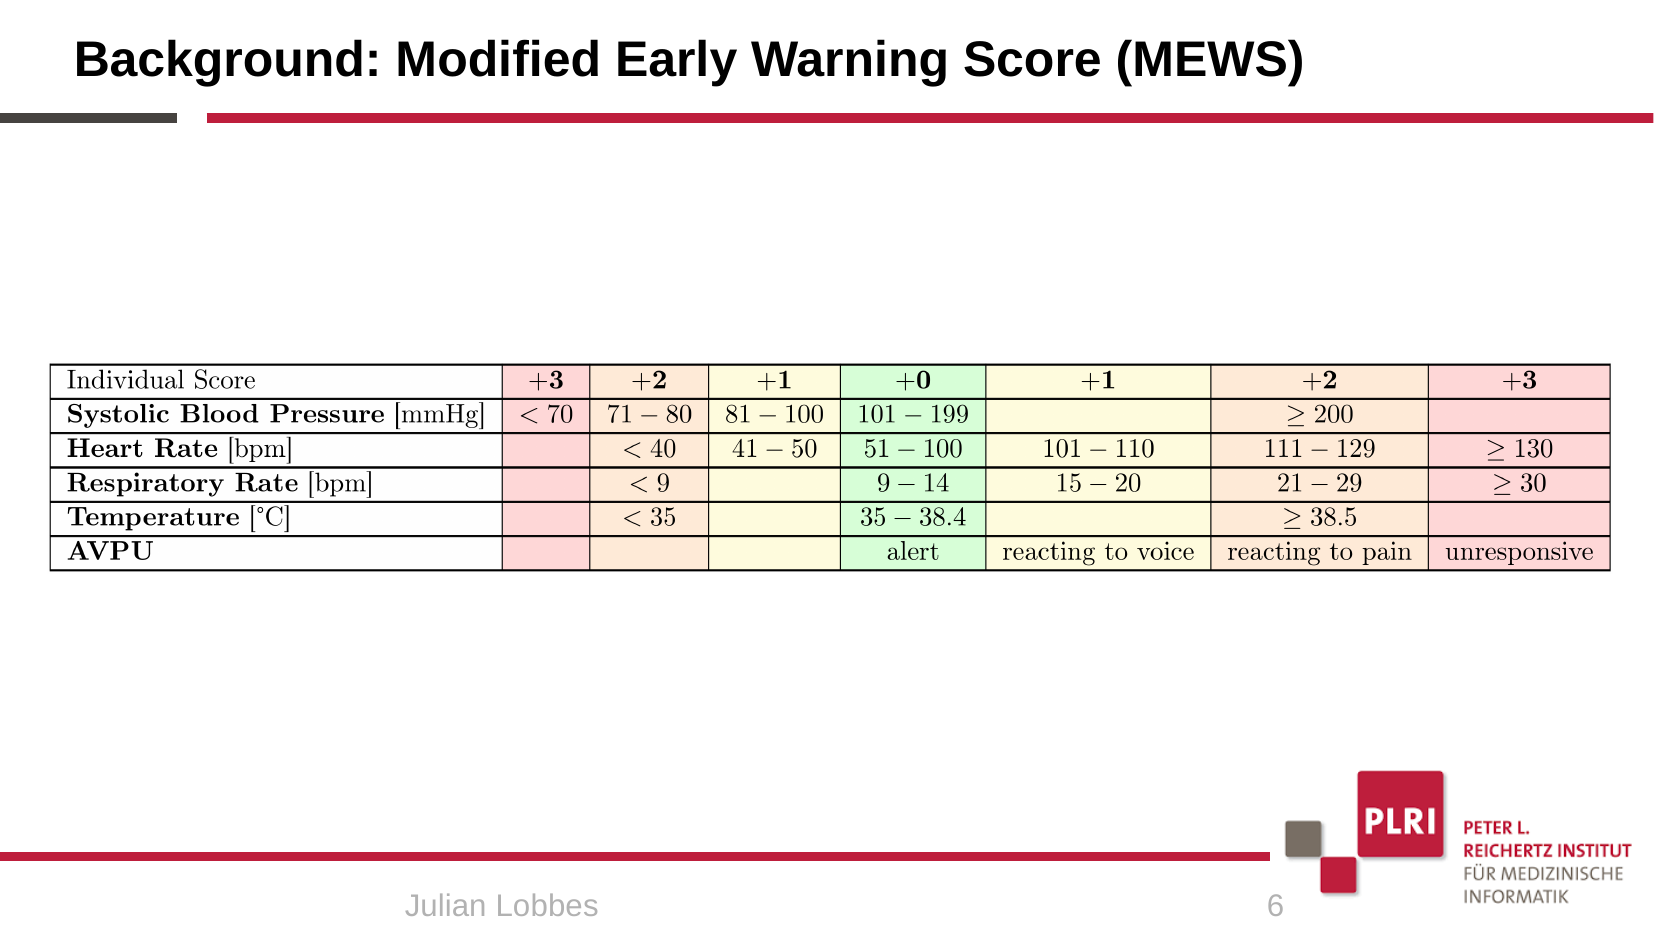

Background: Modified Early Warning Score (MEWS)
Julian Lobbes